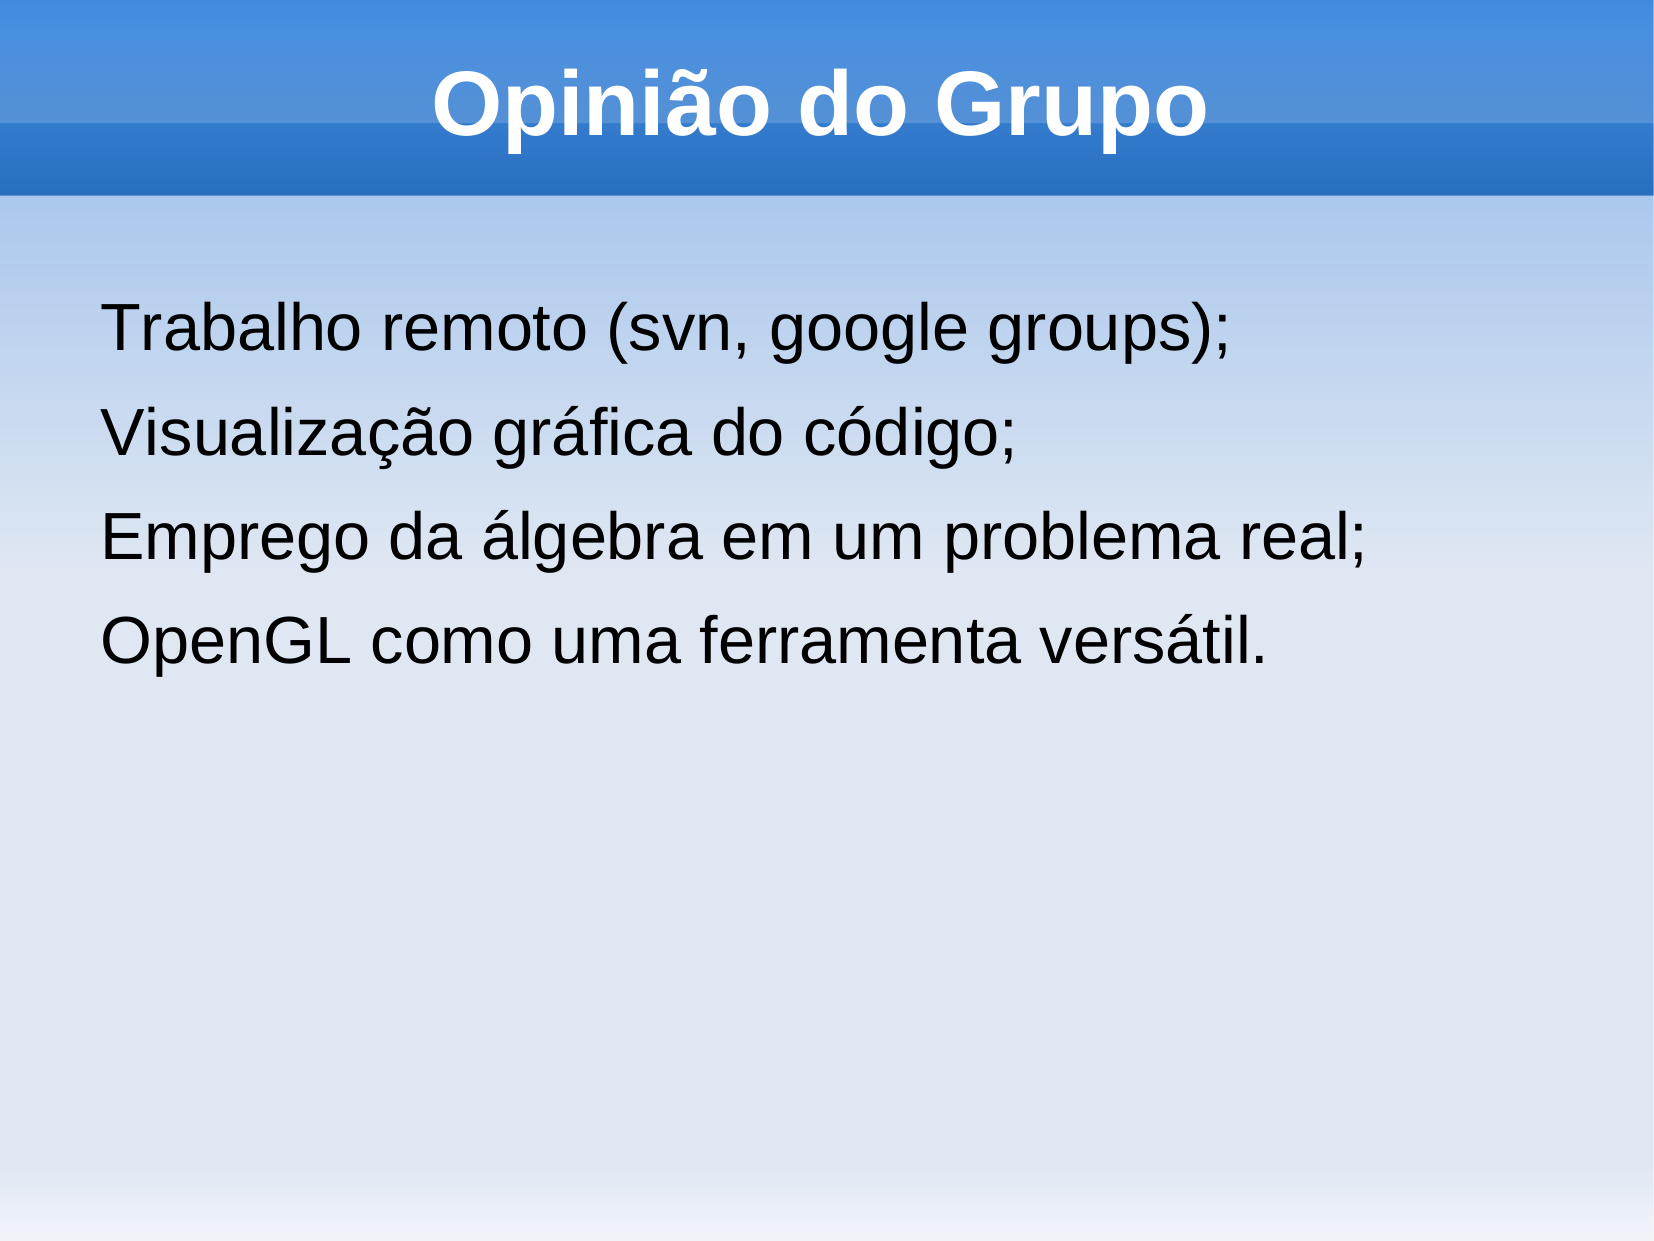

# Opinião do Grupo
Trabalho remoto (svn, google groups);
Visualização gráfica do código;
Emprego da álgebra em um problema real;
OpenGL como uma ferramenta versátil.